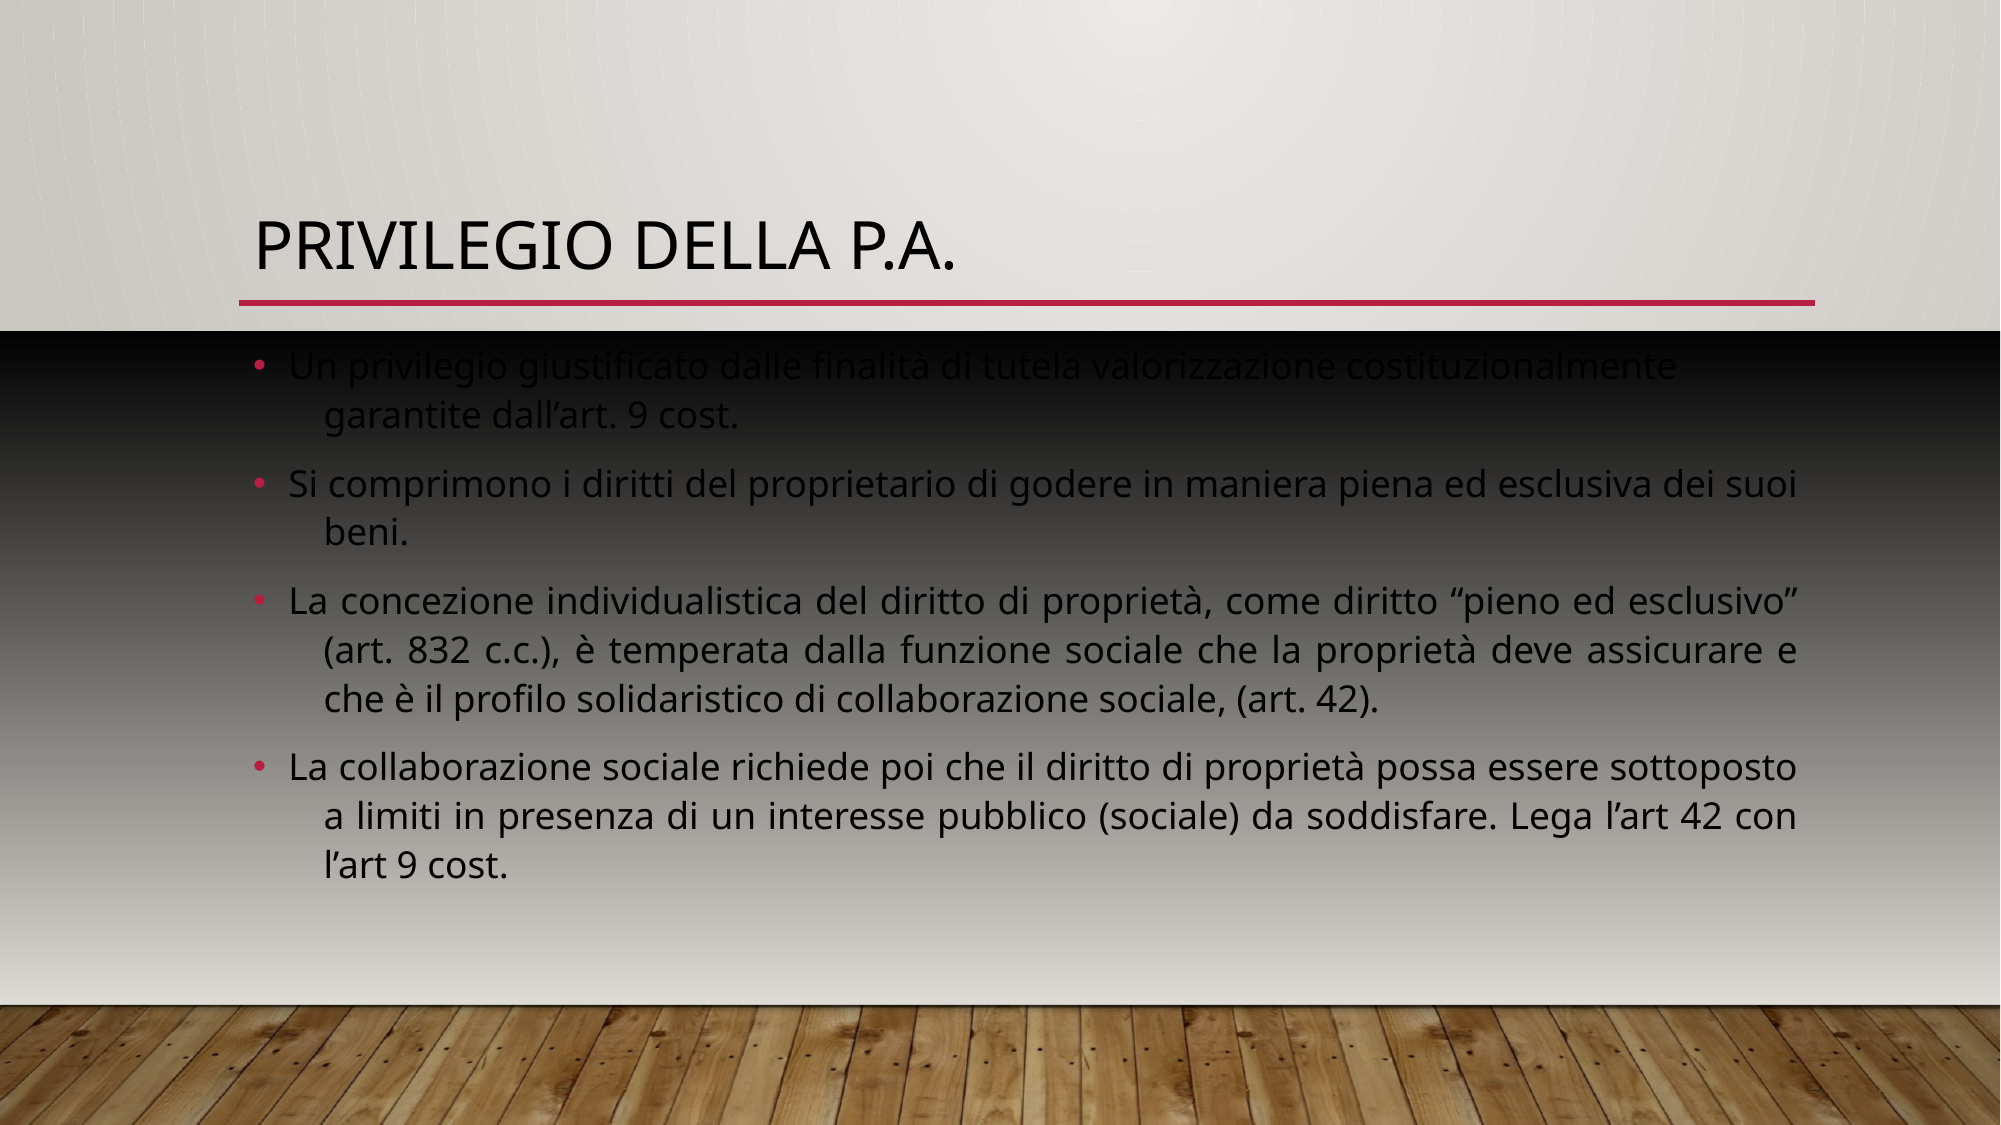

# Privilegio della p.a.
Un privilegio giustificato dalle finalità di tutela valorizzazione costituzionalmente garantite dall’art. 9 cost.
Si comprimono i diritti del proprietario di godere in maniera piena ed esclusiva dei suoi beni.
La concezione individualistica del diritto di proprietà, come diritto “pieno ed esclusivo” (art. 832 c.c.), è temperata dalla funzione sociale che la proprietà deve assicurare e che è il profilo solidaristico di collaborazione sociale, (art. 42).
La collaborazione sociale richiede poi che il diritto di proprietà possa essere sottoposto a limiti in presenza di un interesse pubblico (sociale) da soddisfare. Lega l’art 42 con l’art 9 cost.